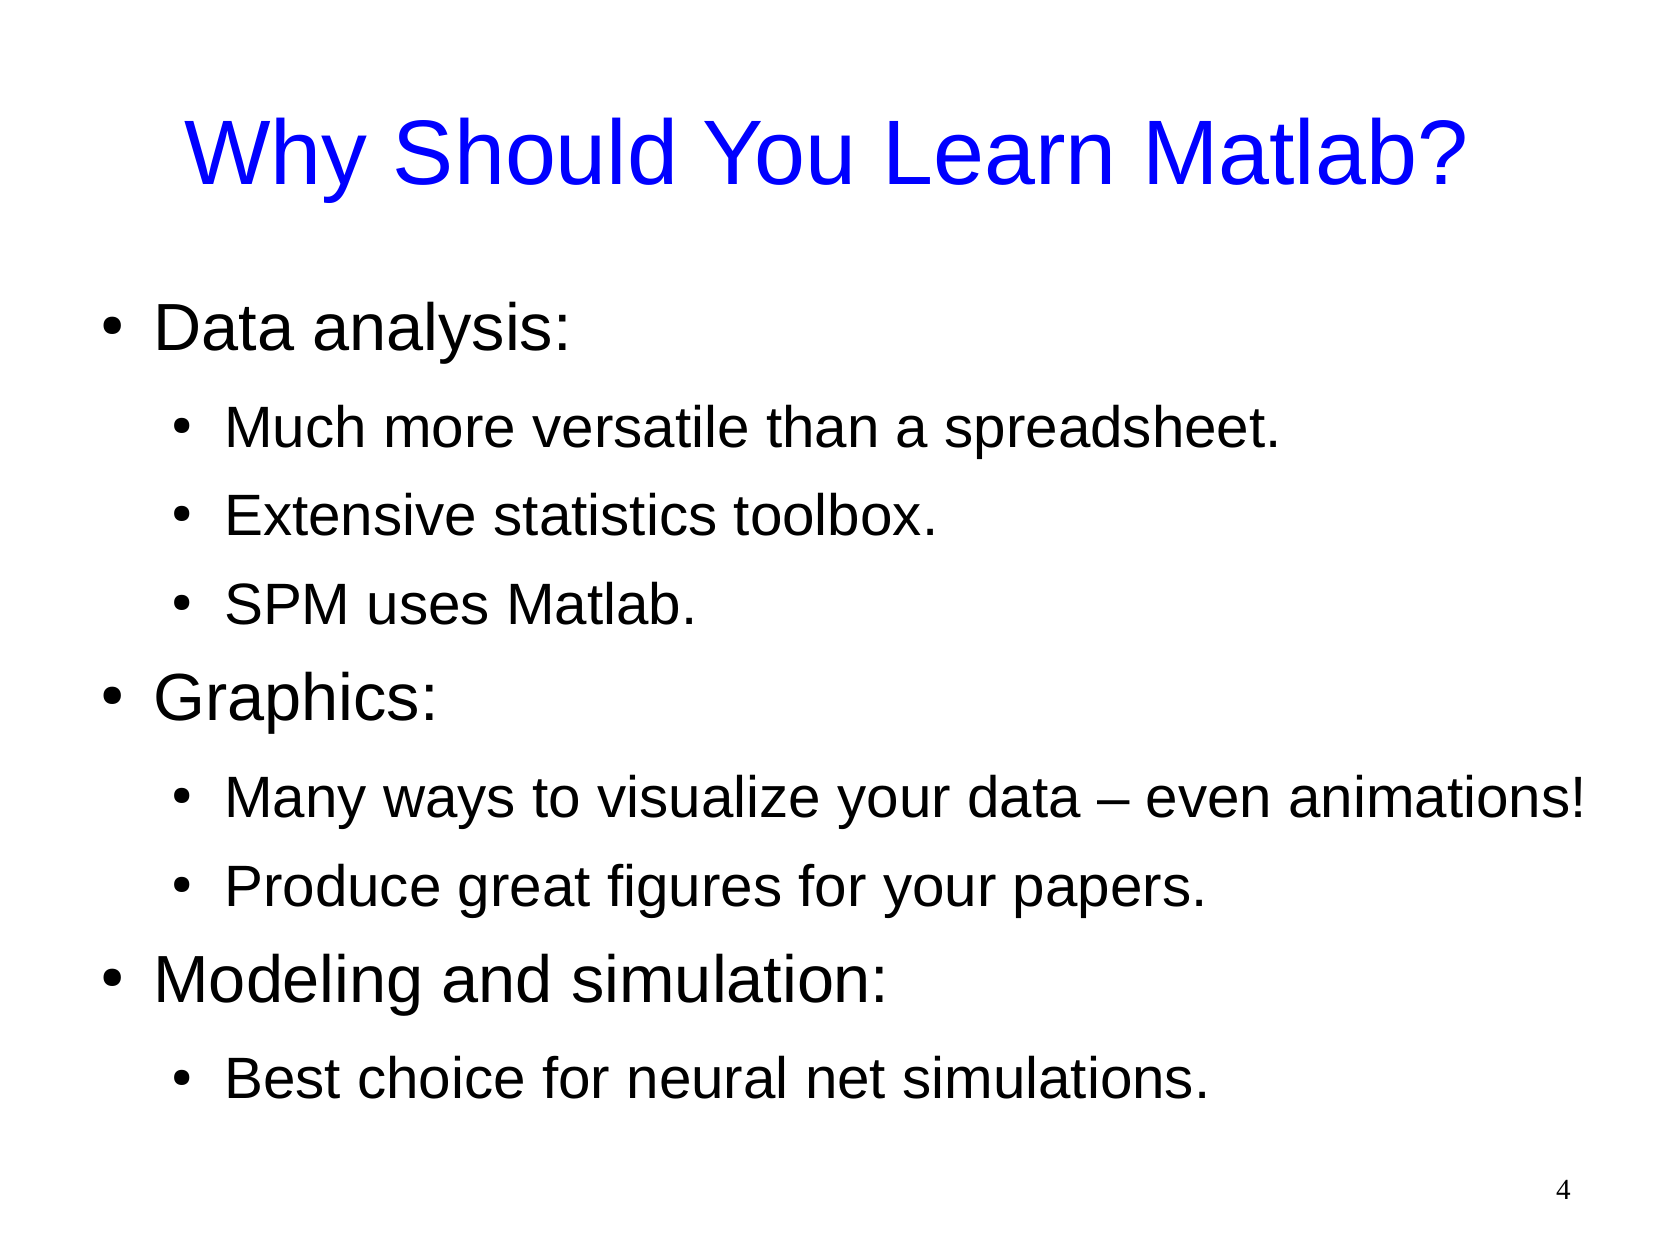

# Why Should You Learn Matlab?
Data analysis:
Much more versatile than a spreadsheet.
Extensive statistics toolbox.
SPM uses Matlab.
Graphics:
Many ways to visualize your data – even animations!
Produce great figures for your papers.
Modeling and simulation:
Best choice for neural net simulations.
4